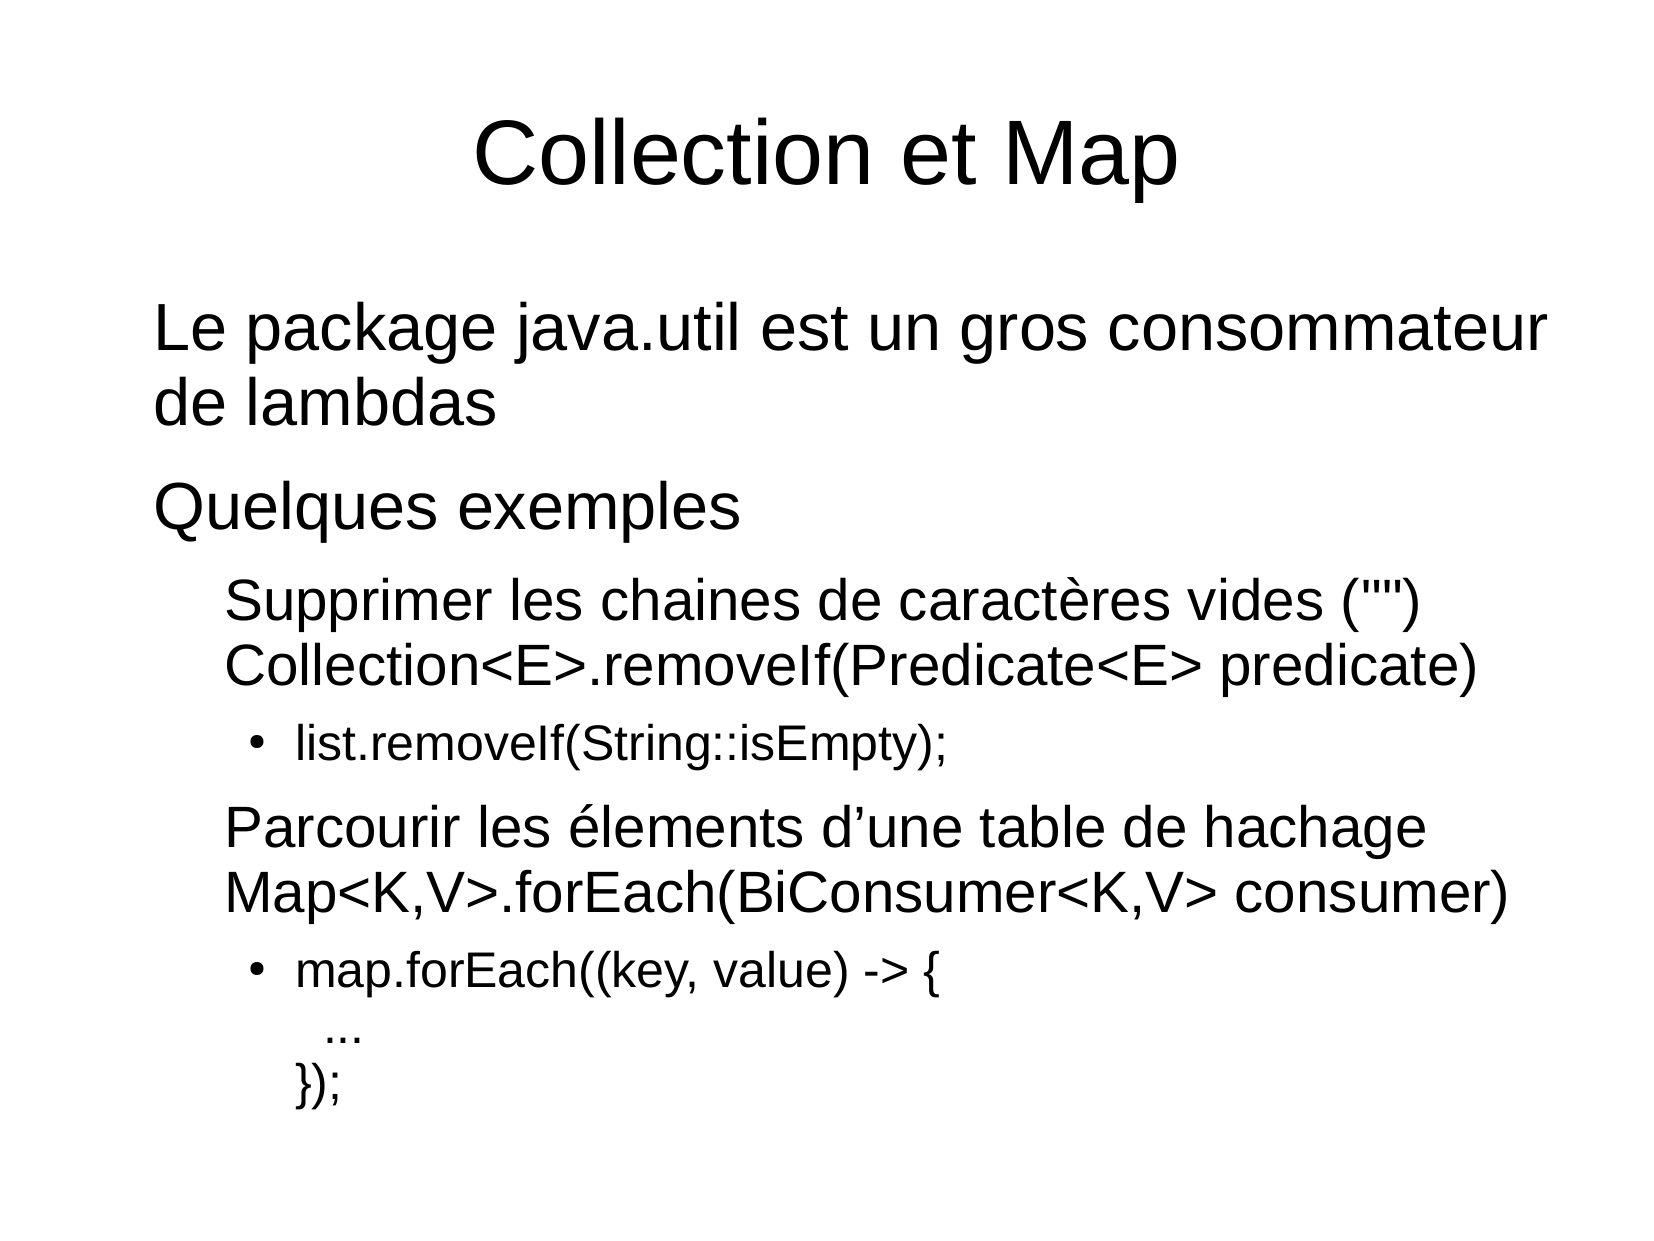

# Collection et Map
Le package java.util est un gros consommateur de lambdas
Quelques exemples
Supprimer les chaines de caractères vides ("")
Collection<E>.removeIf(Predicate<E> predicate)
list.removeIf(String::isEmpty);
Parcourir les élements d’une table de hachage
Map<K,V>.forEach(BiConsumer<K,V> consumer)
map.forEach((key, value) -> {
 ...
});